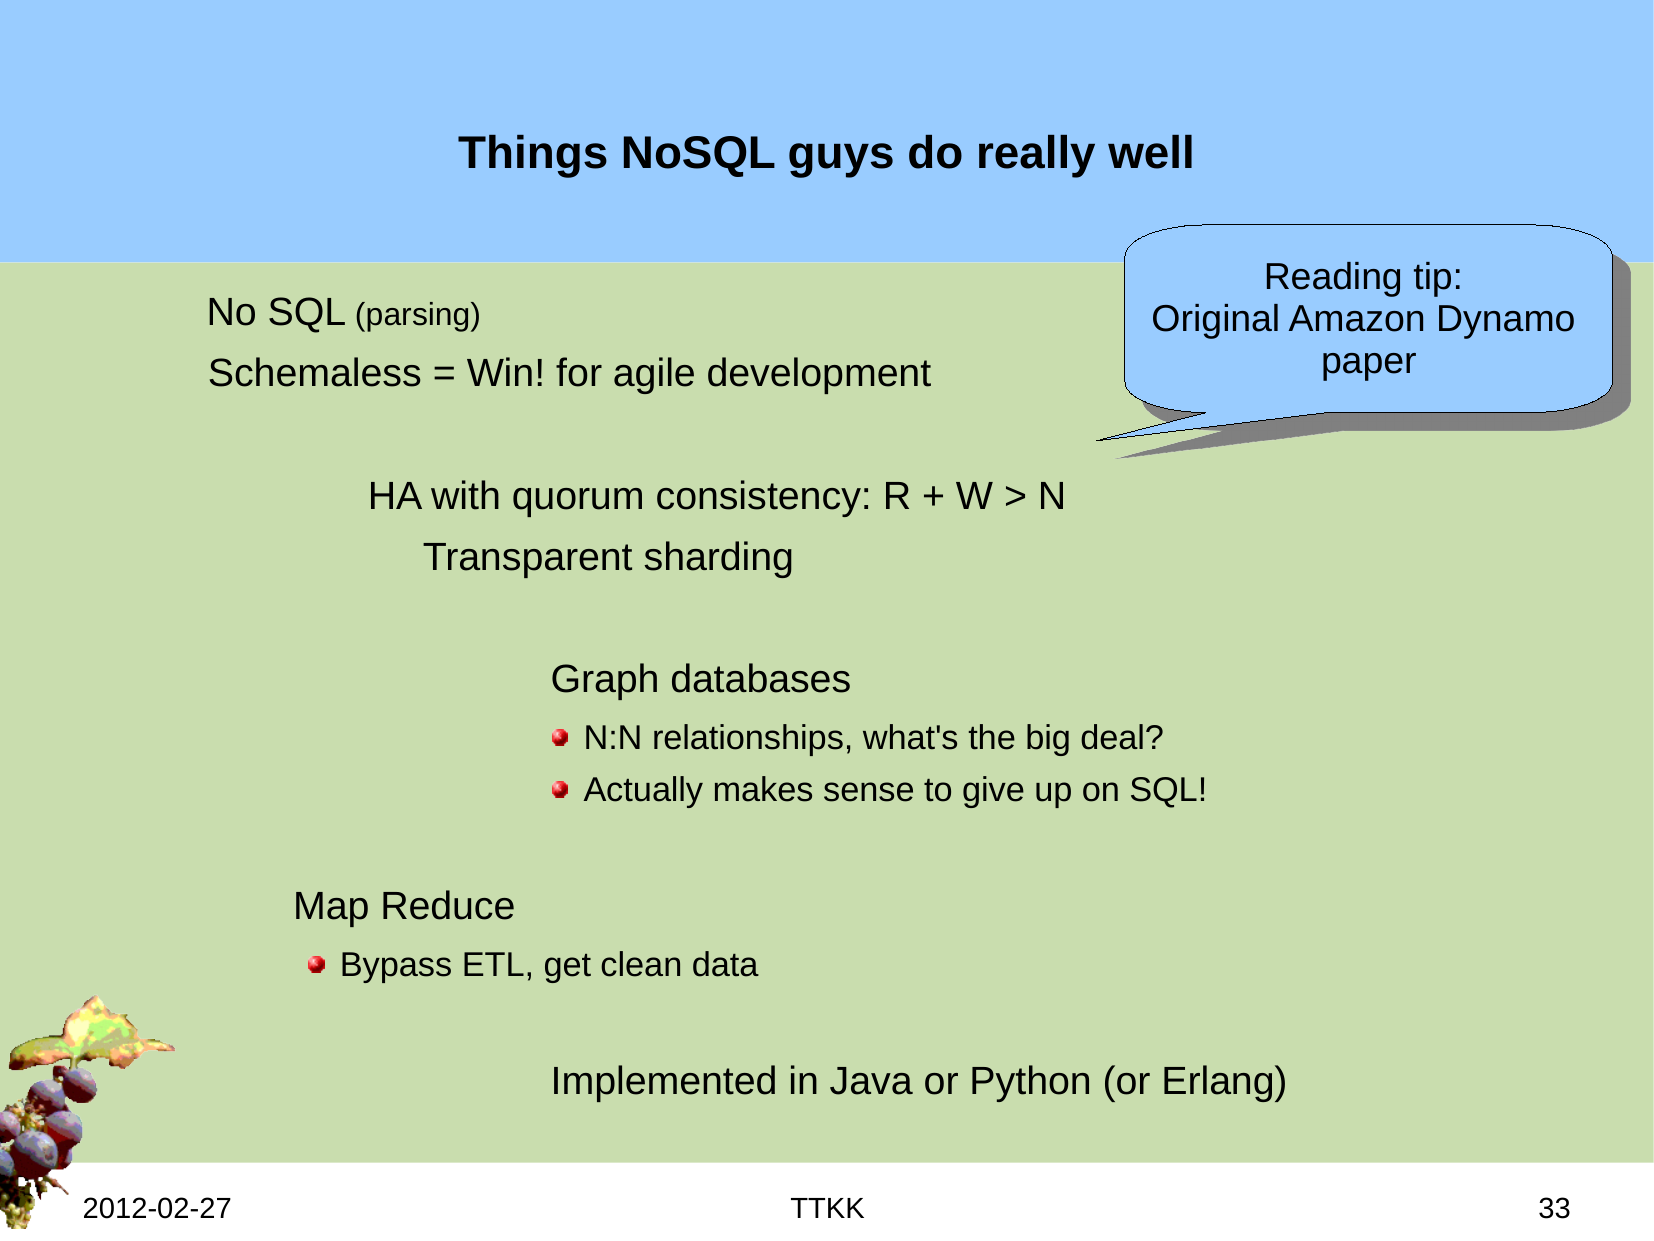

# Things NoSQL guys do really well
Reading tip:
Original Amazon Dynamo
paper
 No SQL (parsing)
Schemaless = Win! for agile development
HA with quorum consistency: R + W > N
 Transparent sharding
Graph databases
N:N relationships, what's the big deal?
Actually makes sense to give up on SQL!
Map Reduce
Bypass ETL, get clean data
Implemented in Java or Python (or Erlang)
2012-02-27
TTKK
33